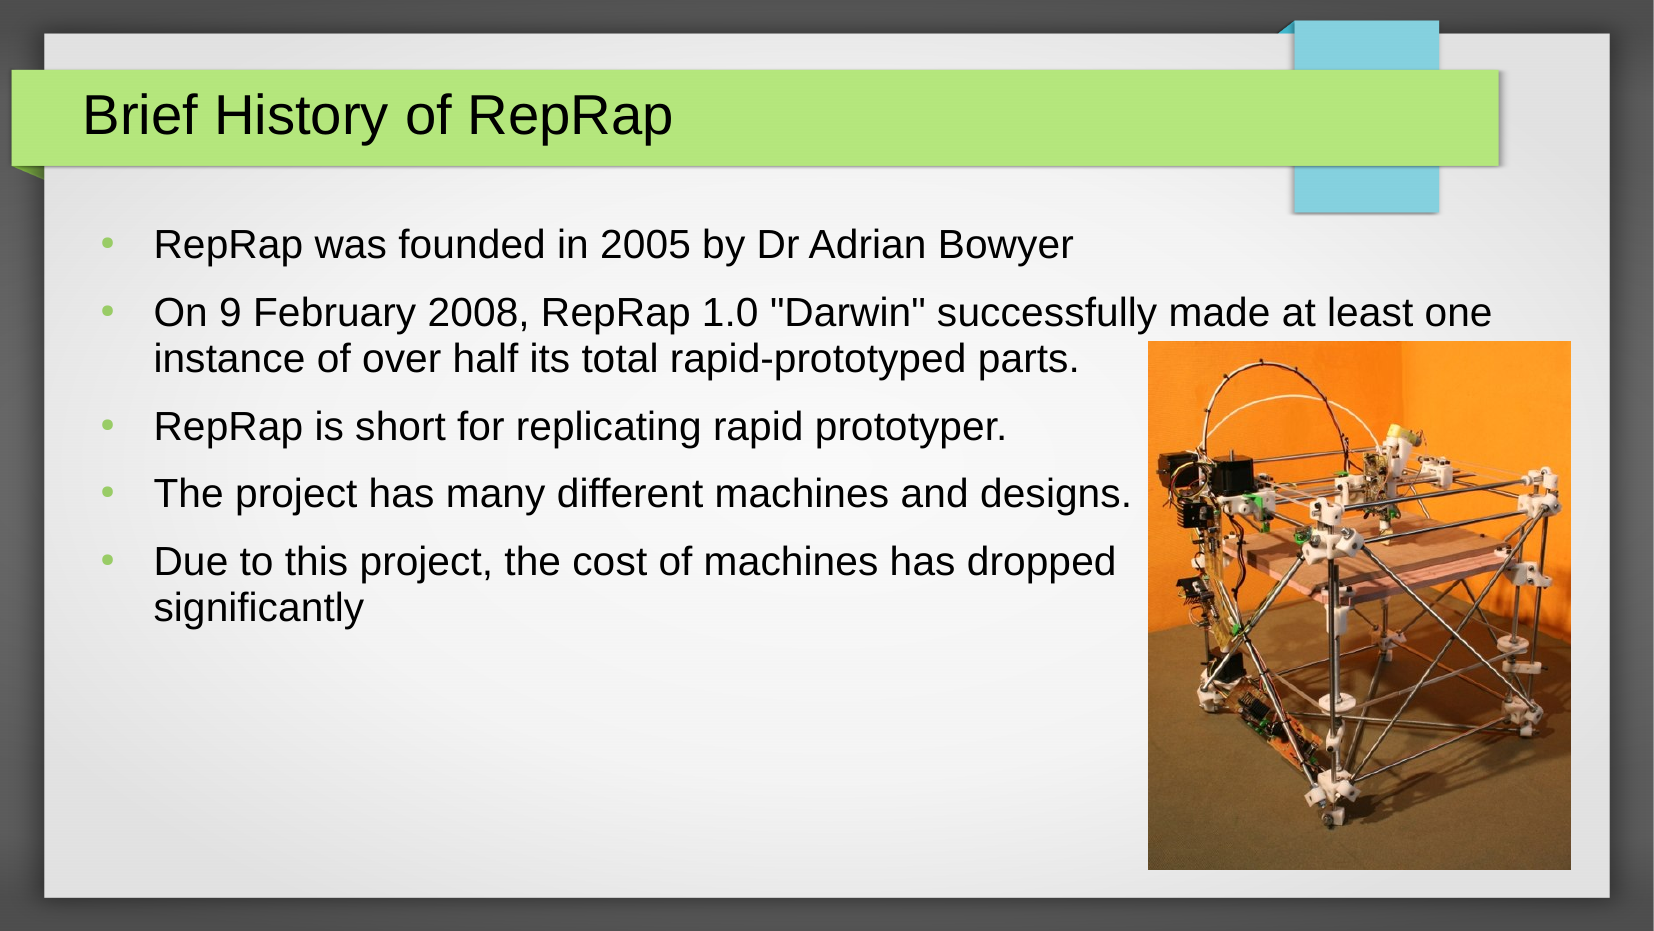

# Brief History of RepRap
RepRap was founded in 2005 by Dr Adrian Bowyer
On 9 February 2008, RepRap 1.0 "Darwin" successfully made at least one instance of over half its total rapid-prototyped parts.
RepRap is short for replicating rapid prototyper.
The project has many different machines and designs.
Due to this project, the cost of machines has dropped
significantly